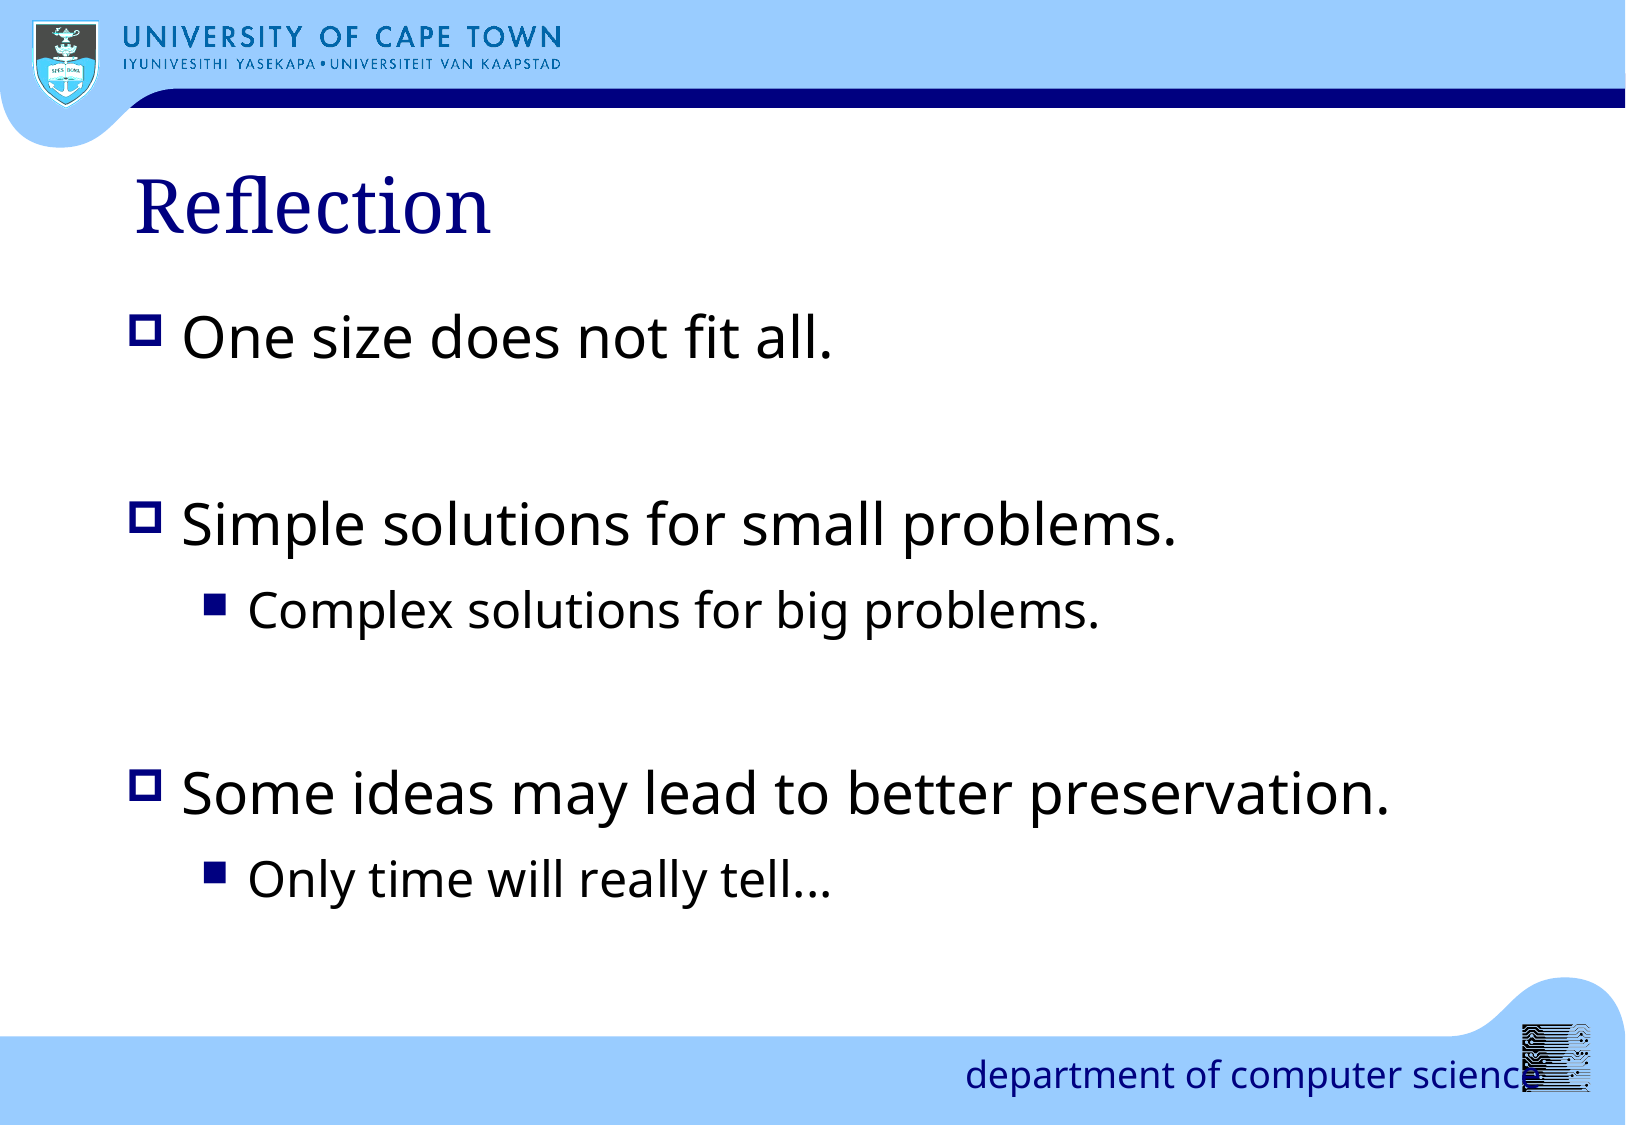

# Reflection
One size does not fit all.
Simple solutions for small problems.
Complex solutions for big problems.
Some ideas may lead to better preservation.
Only time will really tell...